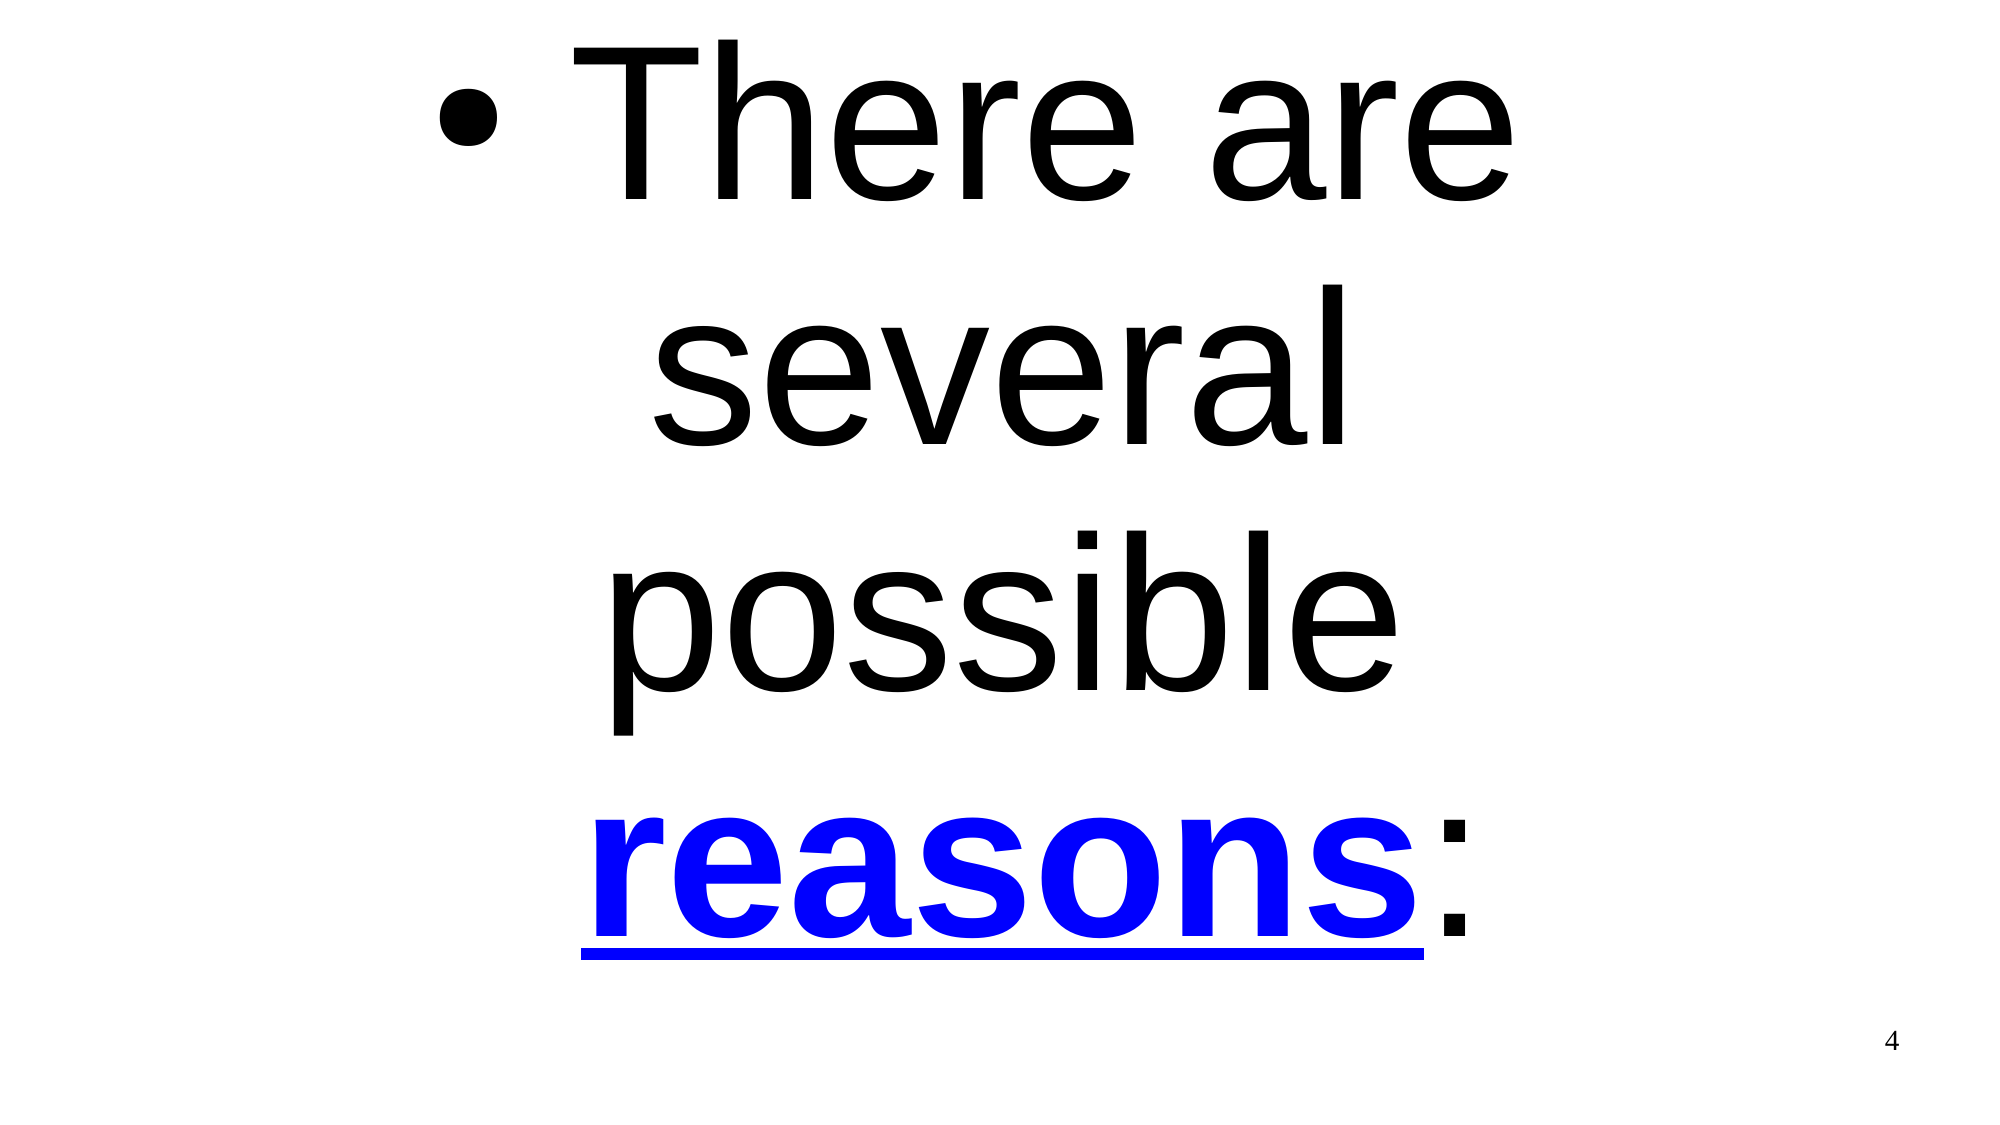

# There are several possible reasons:
4